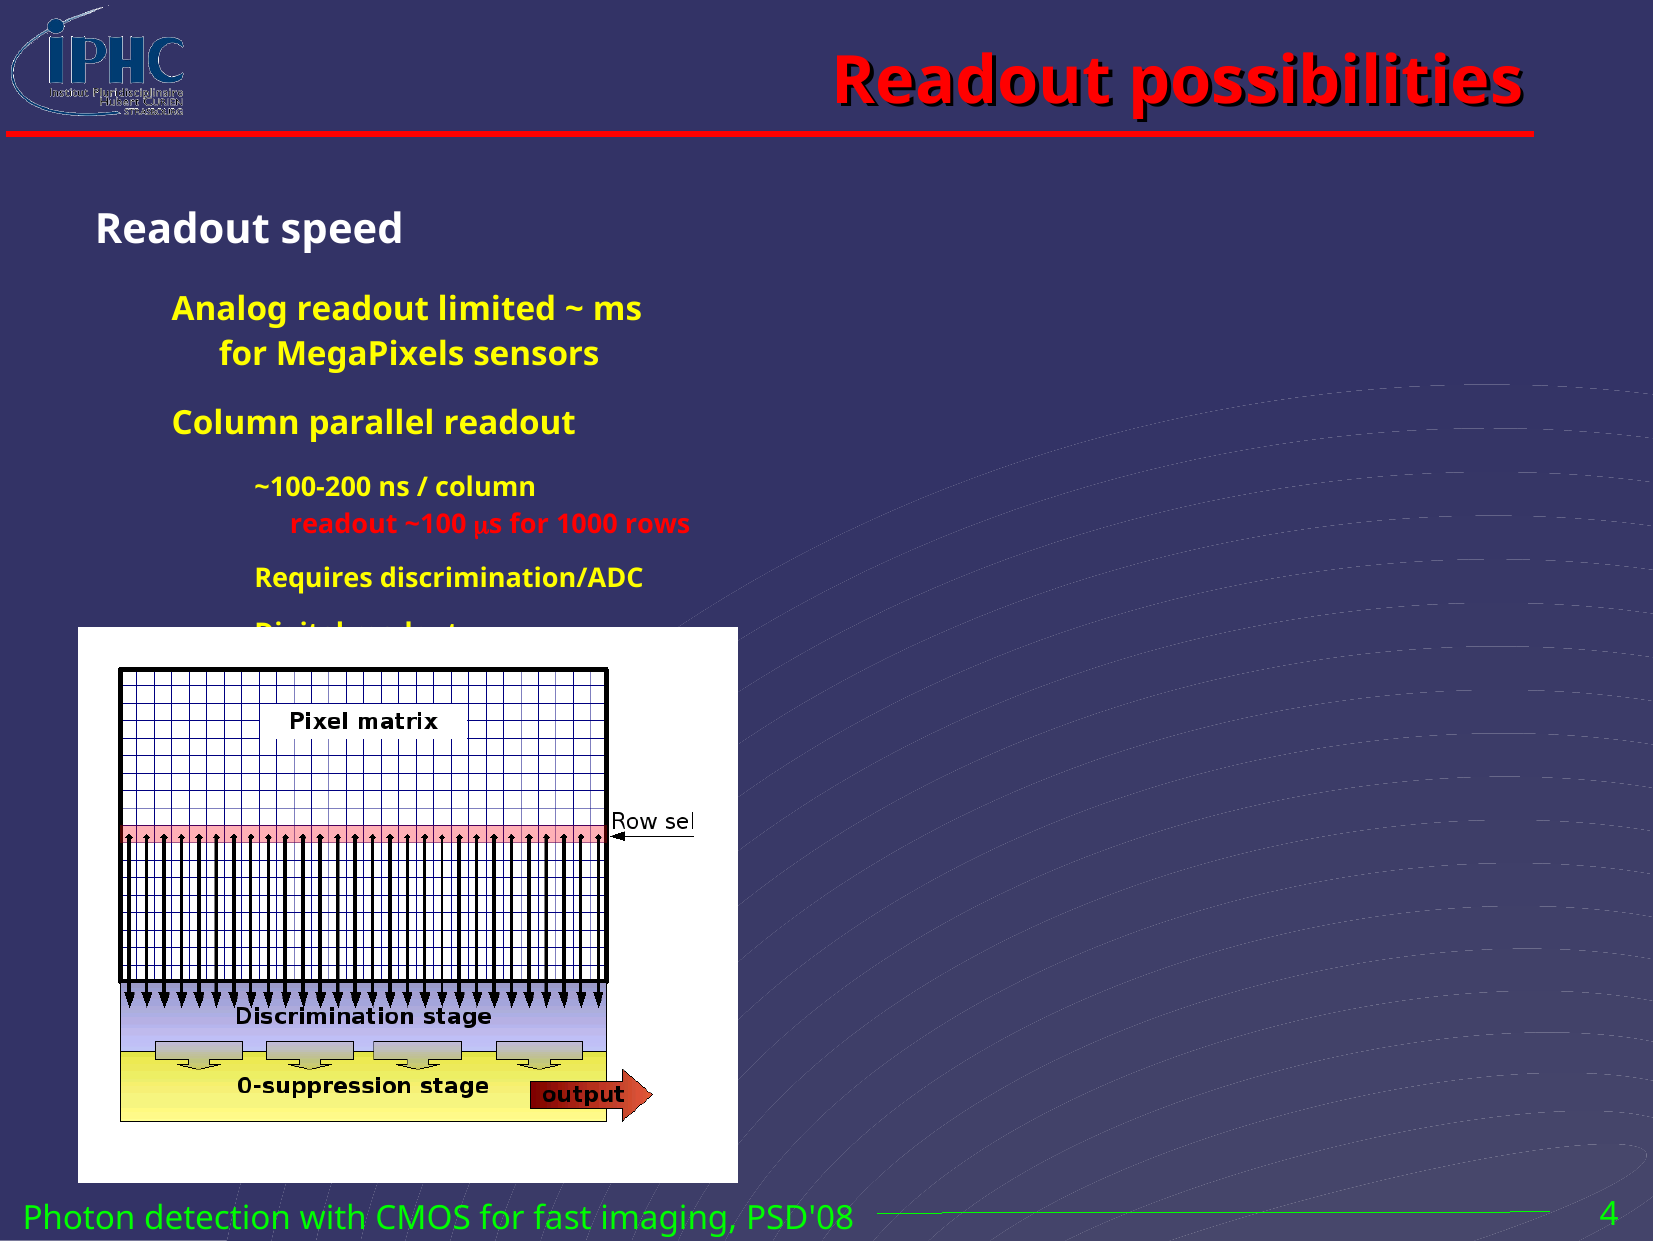

# Readout possibilities
Readout speed
Analog readout limited ~ ms
for MegaPixels sensors
Column parallel readout
~100-200 ns / column
readout ~100 ms for 1000 rows
Requires discrimination/ADC
Digital readout